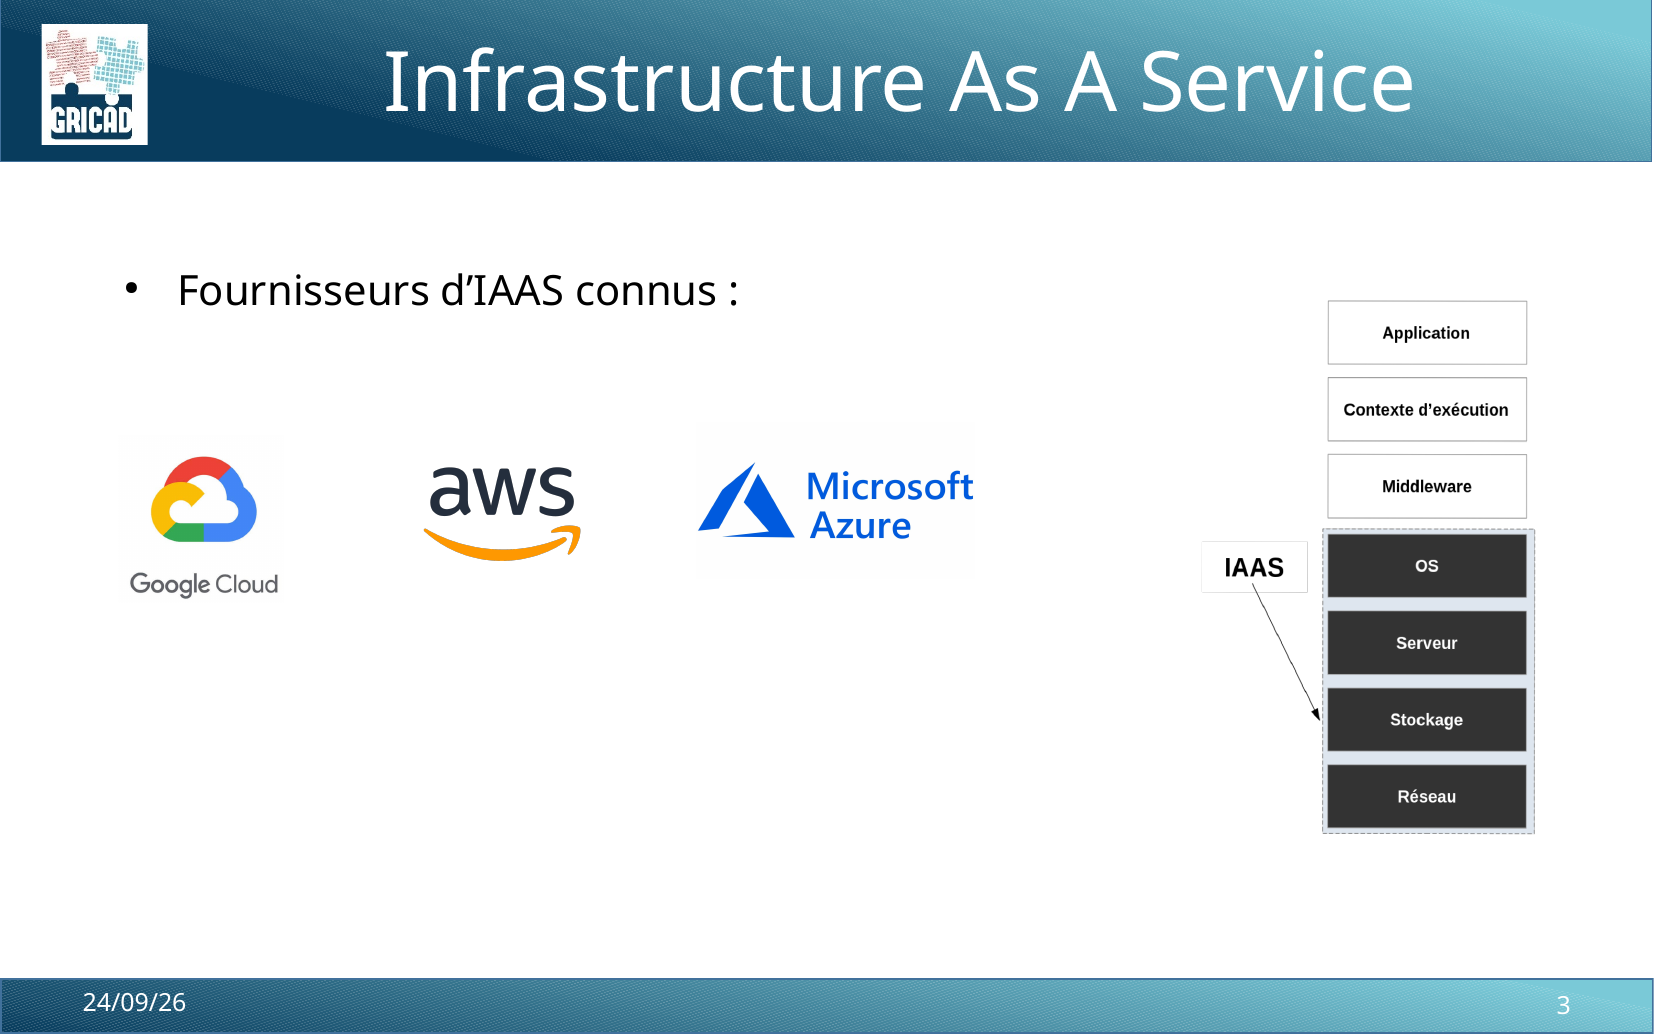

# Infrastructure As A Service
Fournisseurs d’IAAS connus :
3